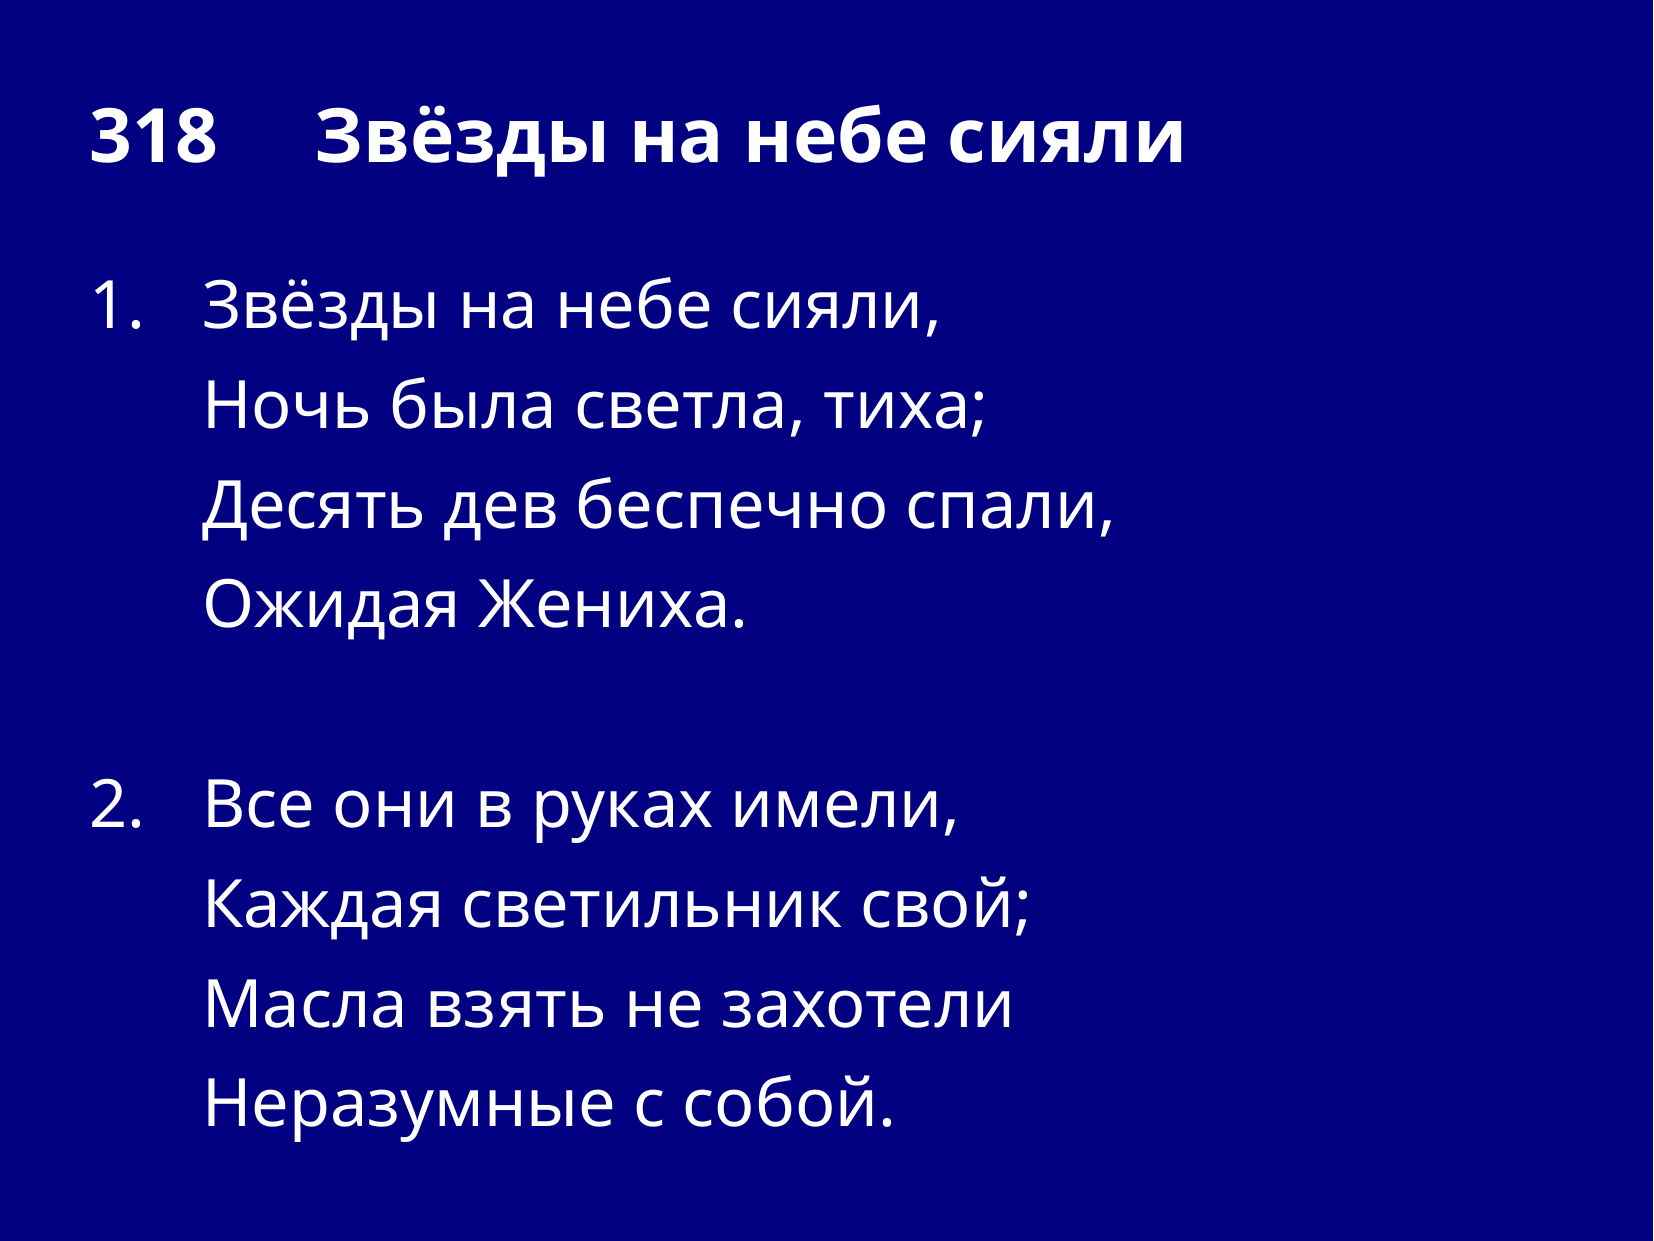

318	Звёзды на небе сияли
1.	Звёзды на небе сияли,
	Ночь была светла, тиха;
	Десять дев беспечно спали,
	Ожидая Жениха.
2.	Все они в руках имели,
	Каждая светильник свой;
	Масла взять не захотели
	Неразумные с собой.